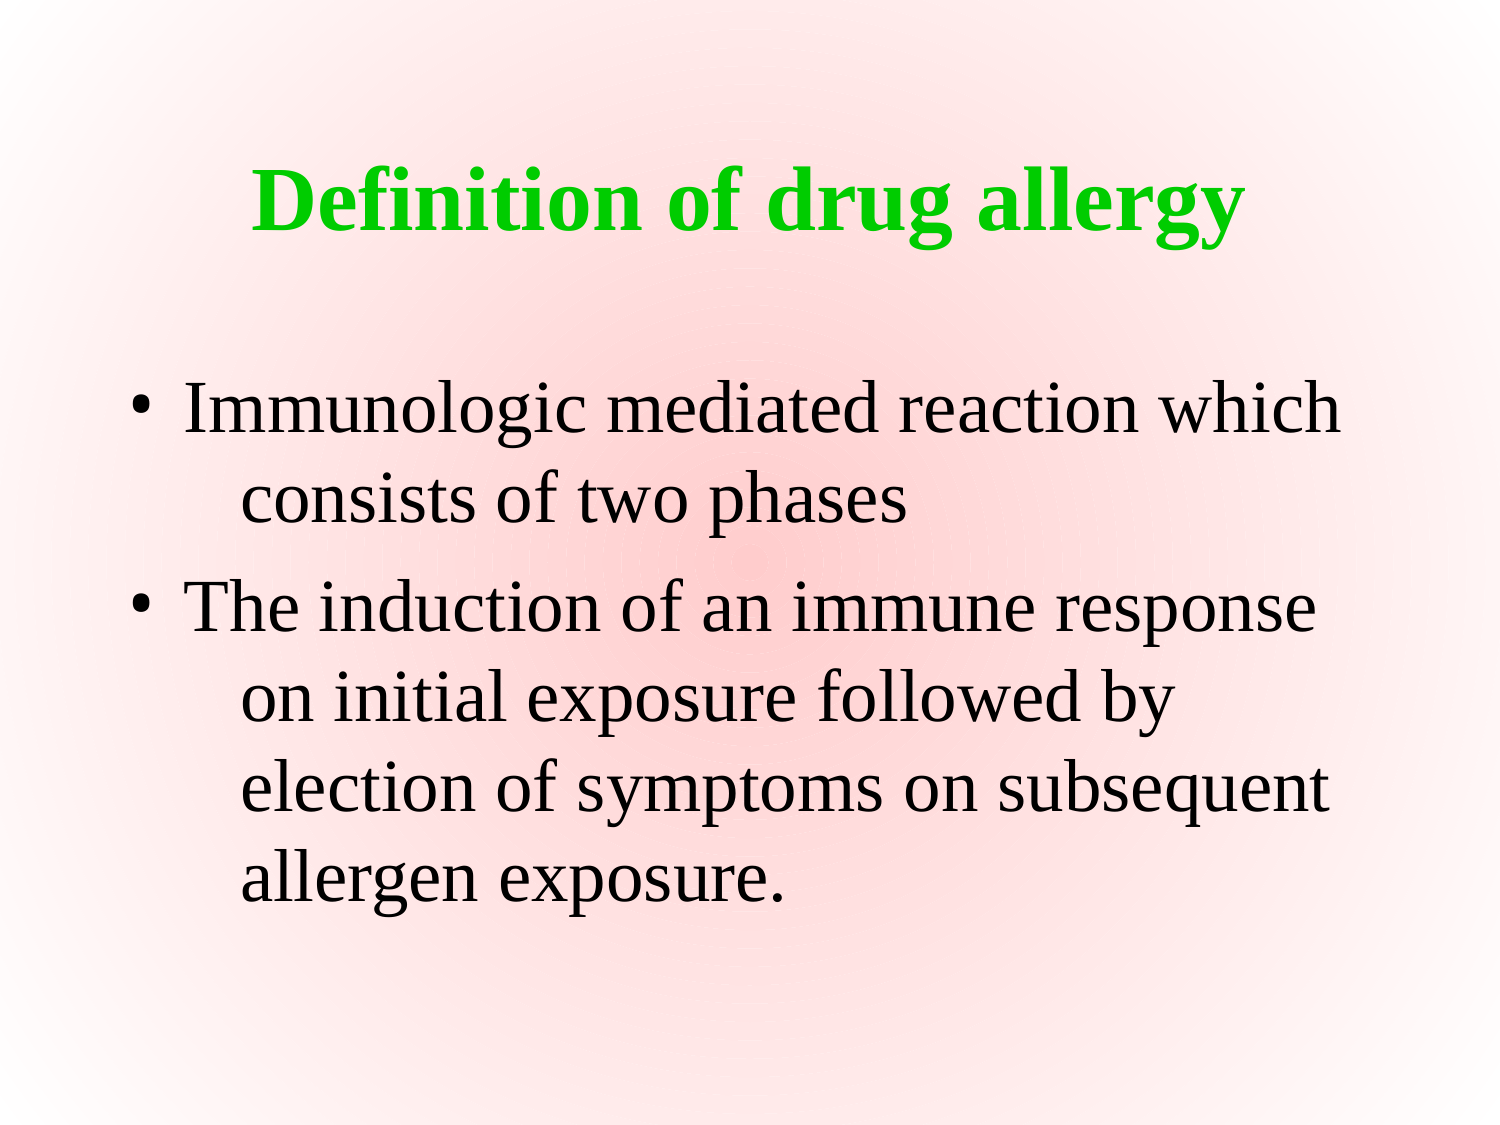

# Definition of drug allergy
Immunologic mediated reaction which consists of two phases
The induction of an immune response on initial exposure followed by election of symptoms on subsequent allergen exposure.